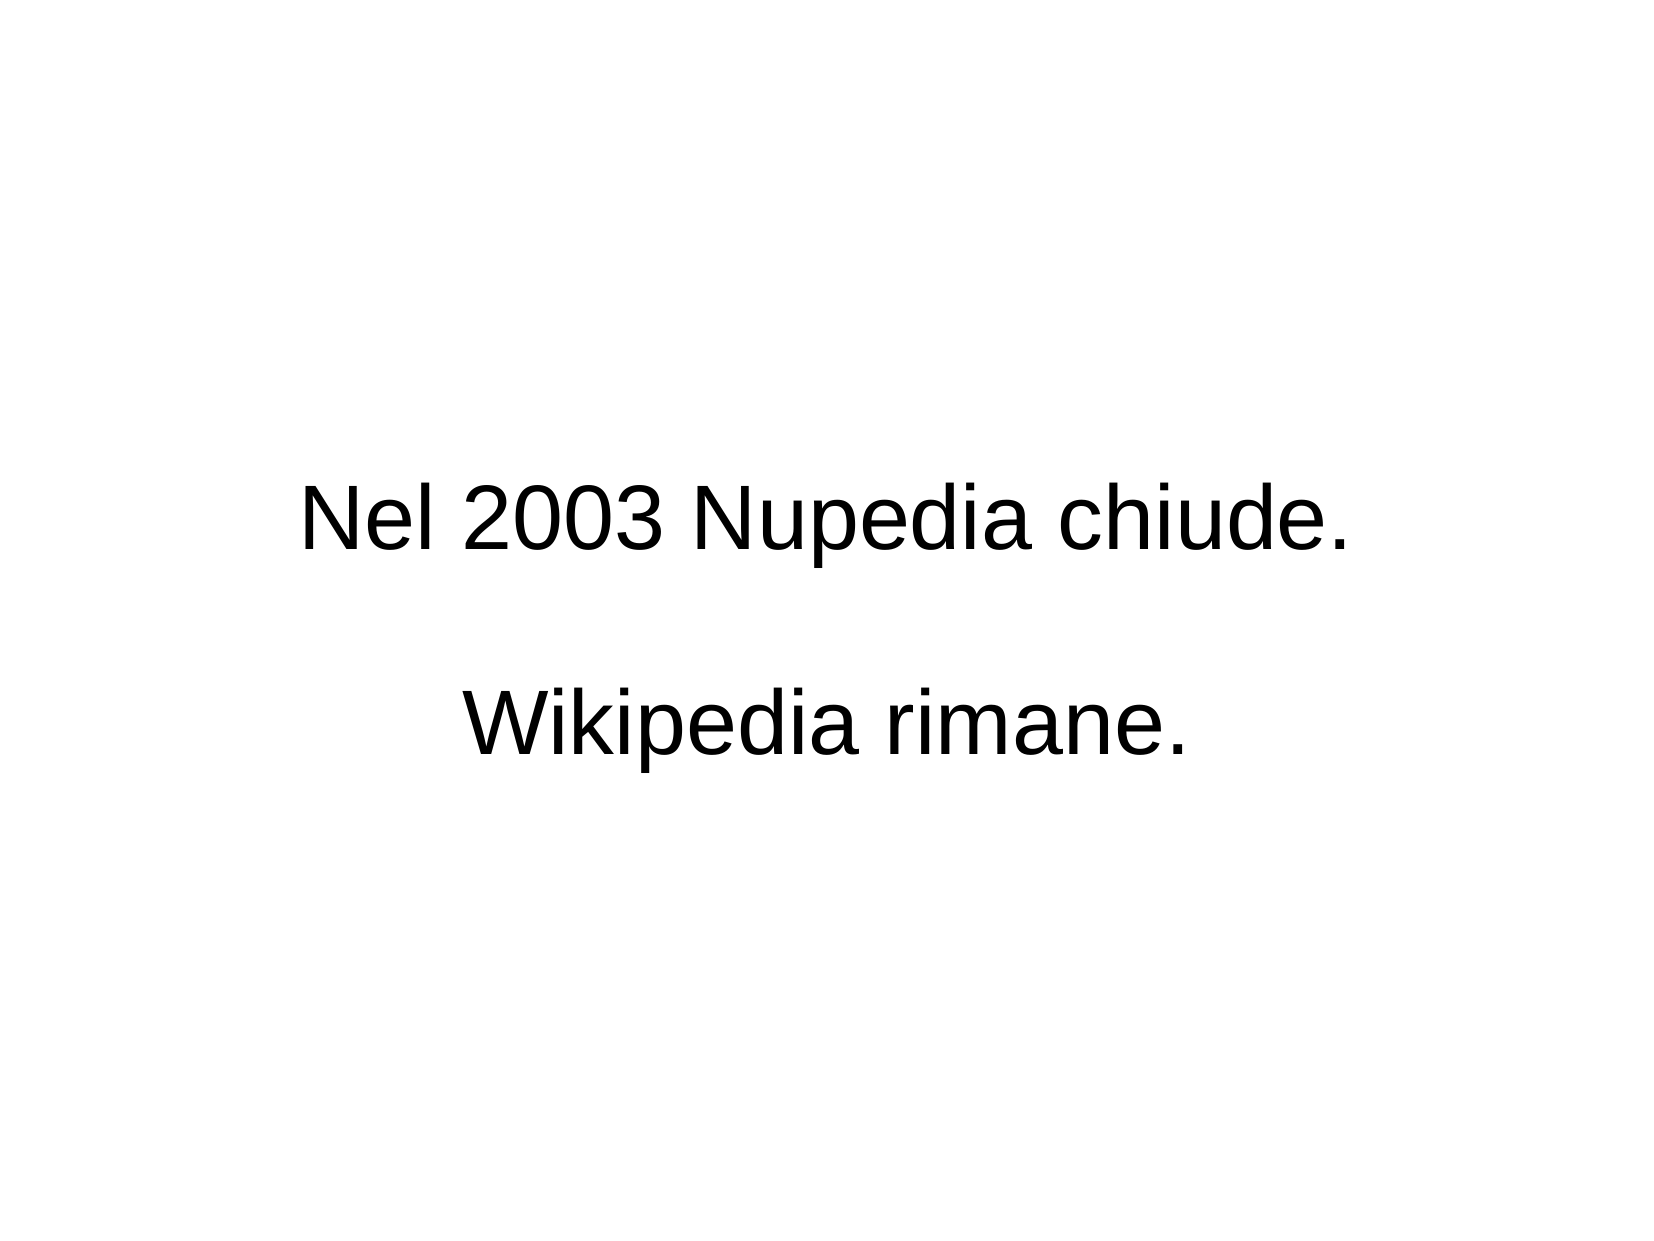

# Nel 2003 Nupedia chiude. Wikipedia rimane.